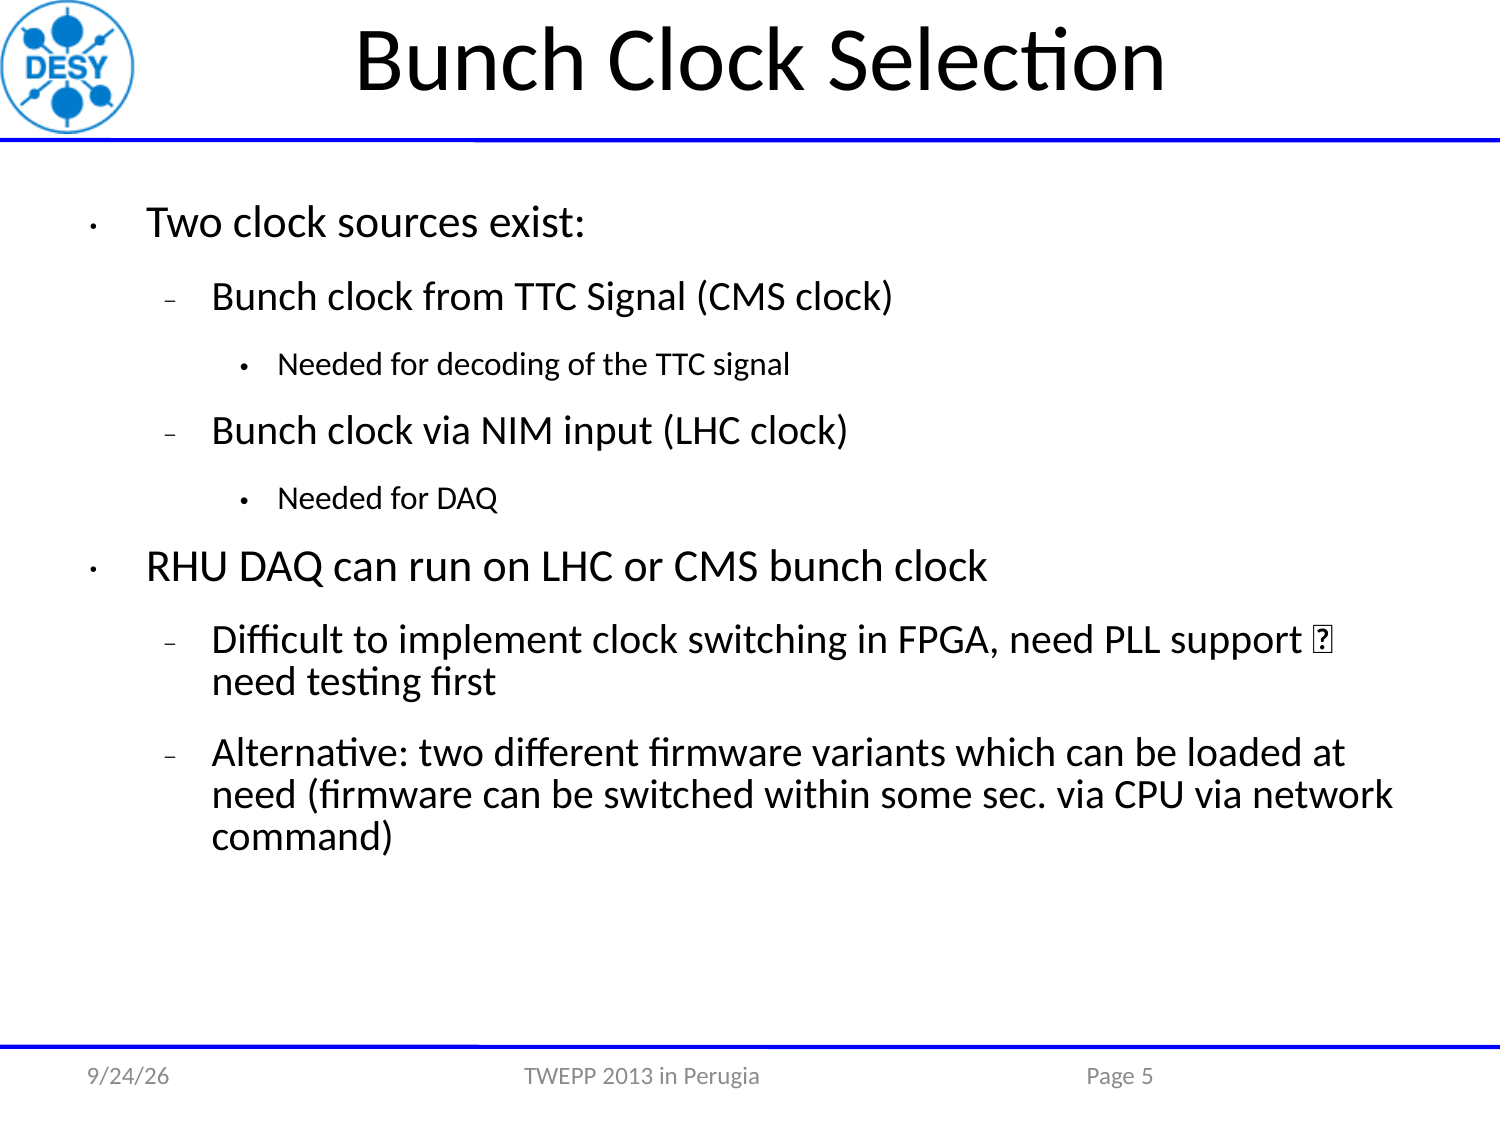

# Bunch Clock Selection
Two clock sources exist:
Bunch clock from TTC Signal (CMS clock)
Needed for decoding of the TTC signal
Bunch clock via NIM input (LHC clock)
Needed for DAQ
RHU DAQ can run on LHC or CMS bunch clock
Difficult to implement clock switching in FPGA, need PLL support  need testing first
Alternative: two different firmware variants which can be loaded at need (firmware can be switched within some sec. via CPU via network command)